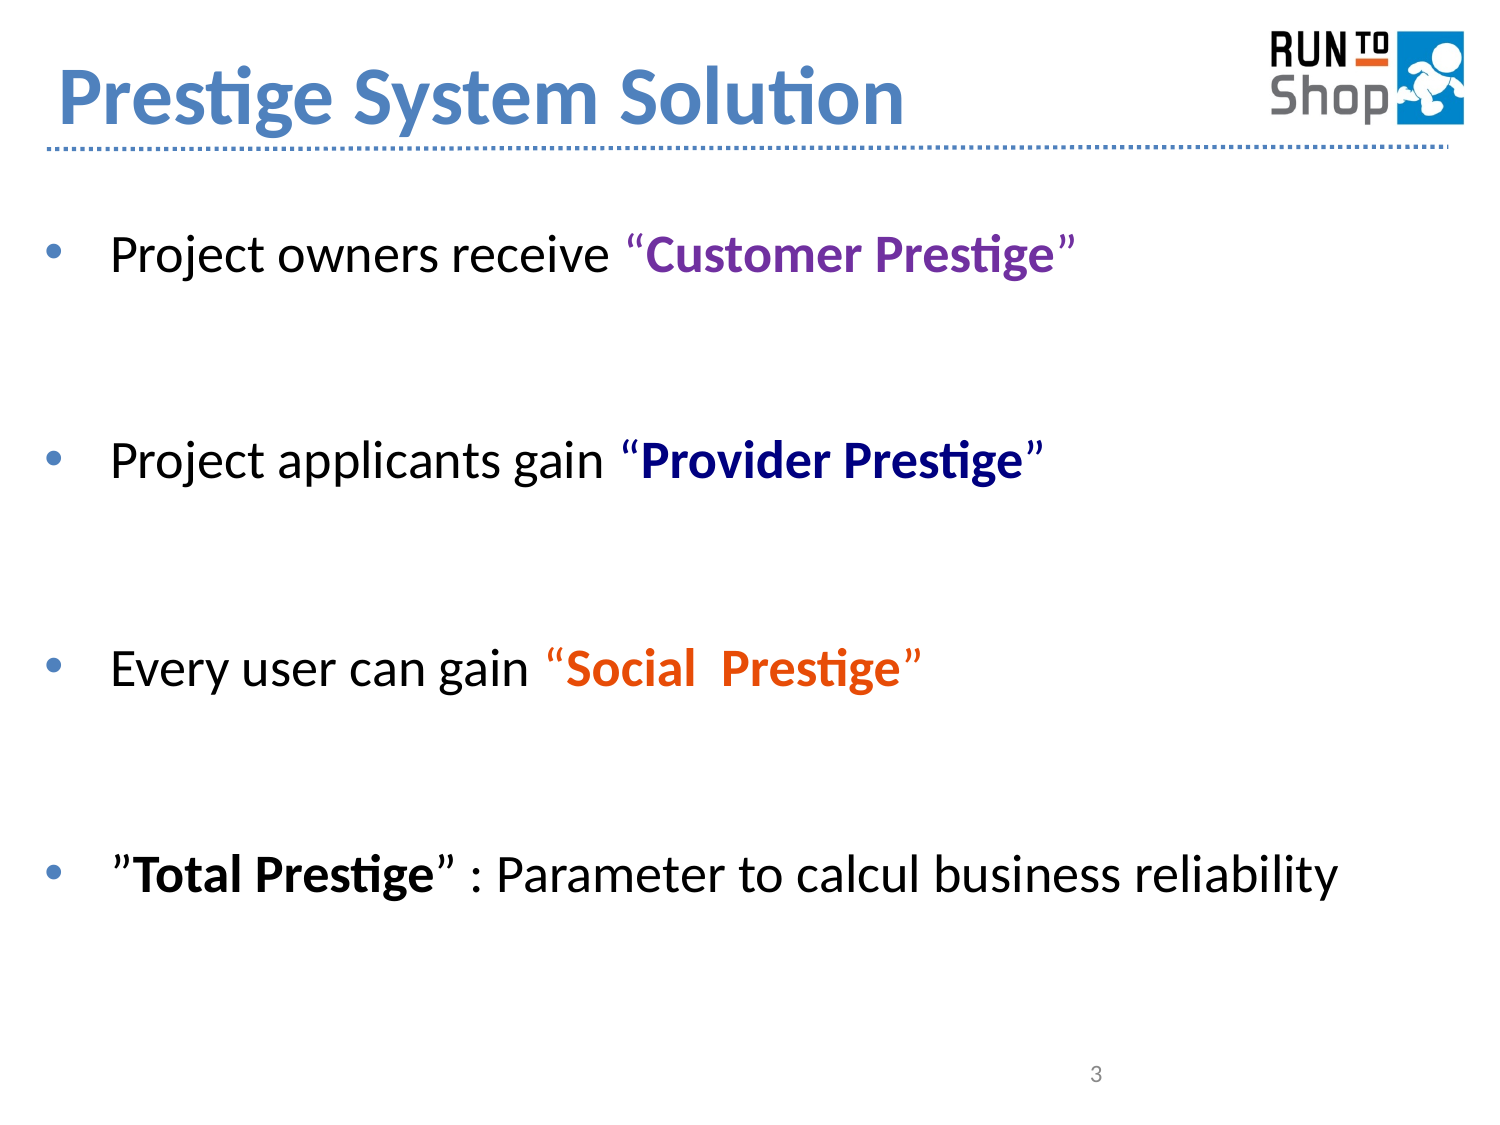

Prestige System Solution
Project owners receive “Customer Prestige”
Project applicants gain “Provider Prestige”
Every user can gain “Social Prestige”
”Total Prestige” : Parameter to calcul business reliability
3